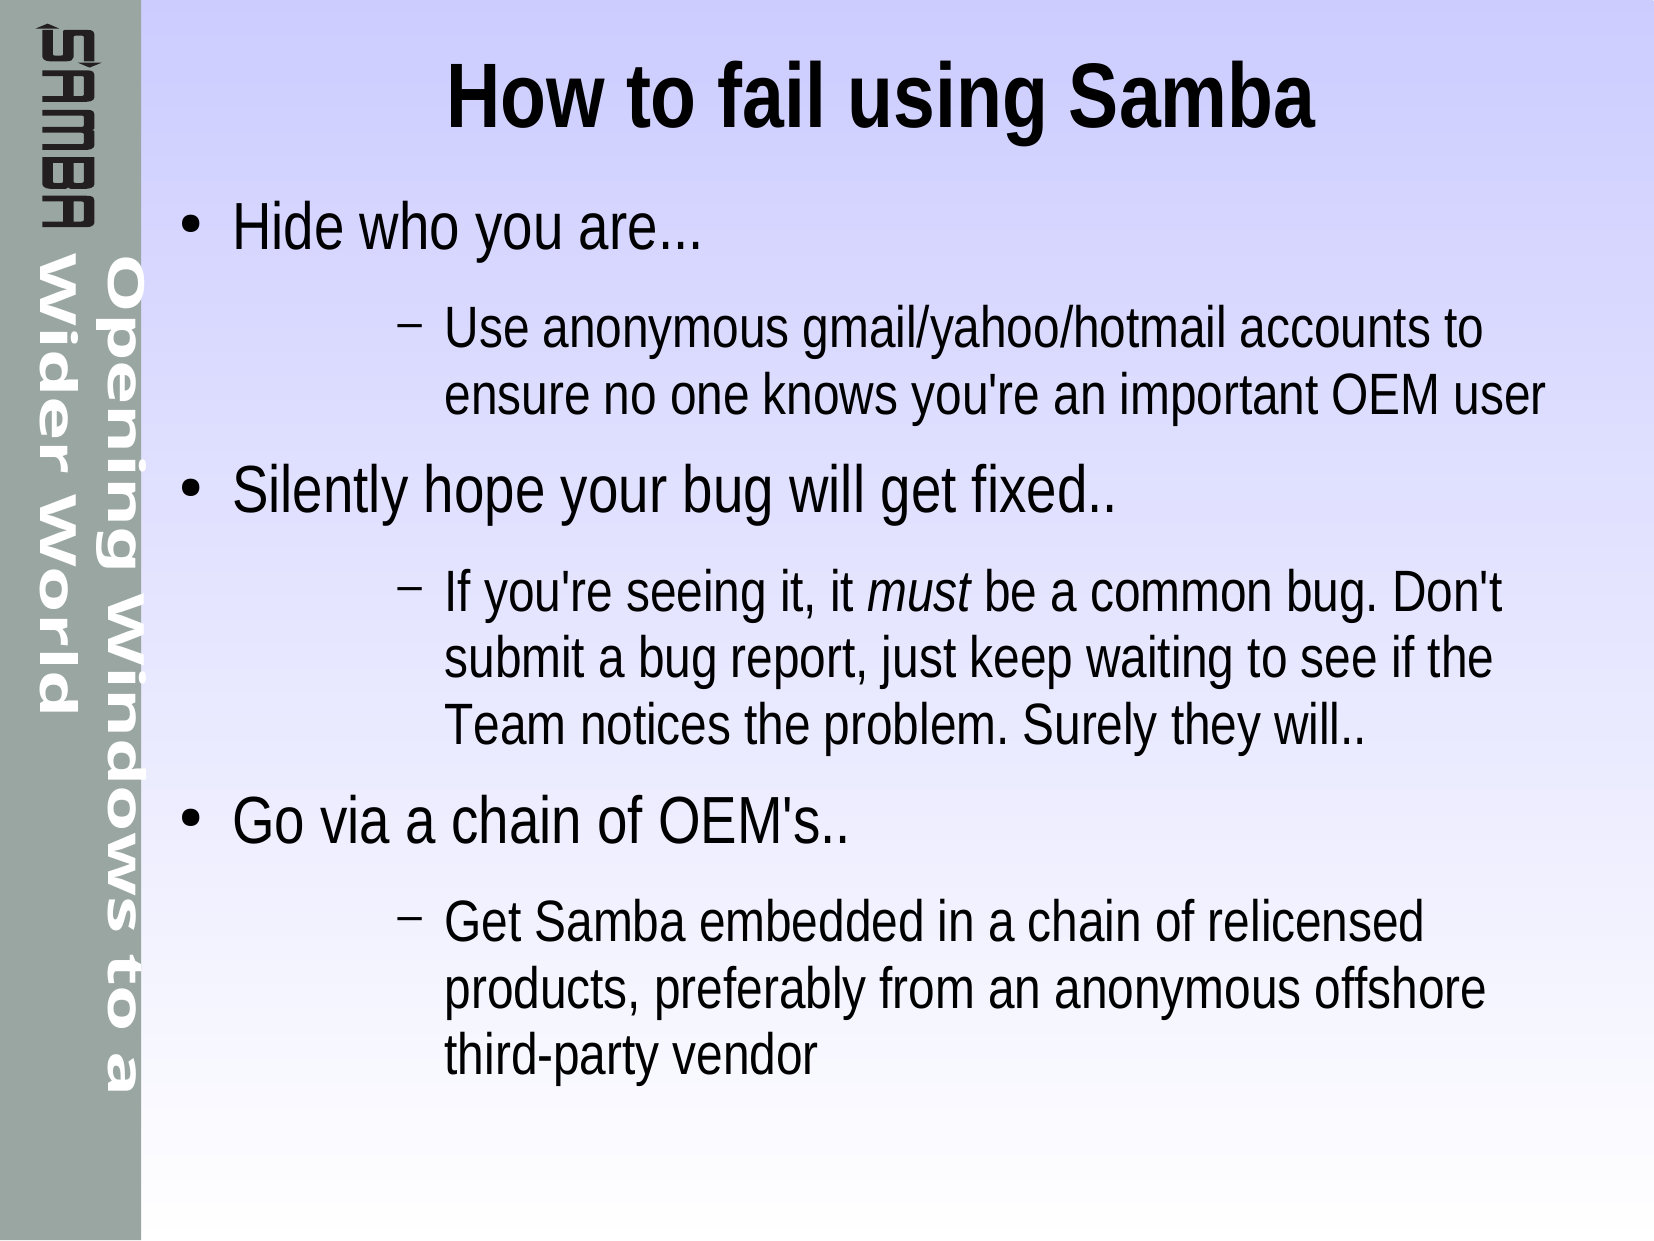

# How to fail using Samba
Hide who you are...
Use anonymous gmail/yahoo/hotmail accounts to ensure no one knows you're an important OEM user
Silently hope your bug will get fixed..
If you're seeing it, it must be a common bug. Don't submit a bug report, just keep waiting to see if the Team notices the problem. Surely they will..
Go via a chain of OEM's..
Get Samba embedded in a chain of relicensed products, preferably from an anonymous offshore third-party vendor